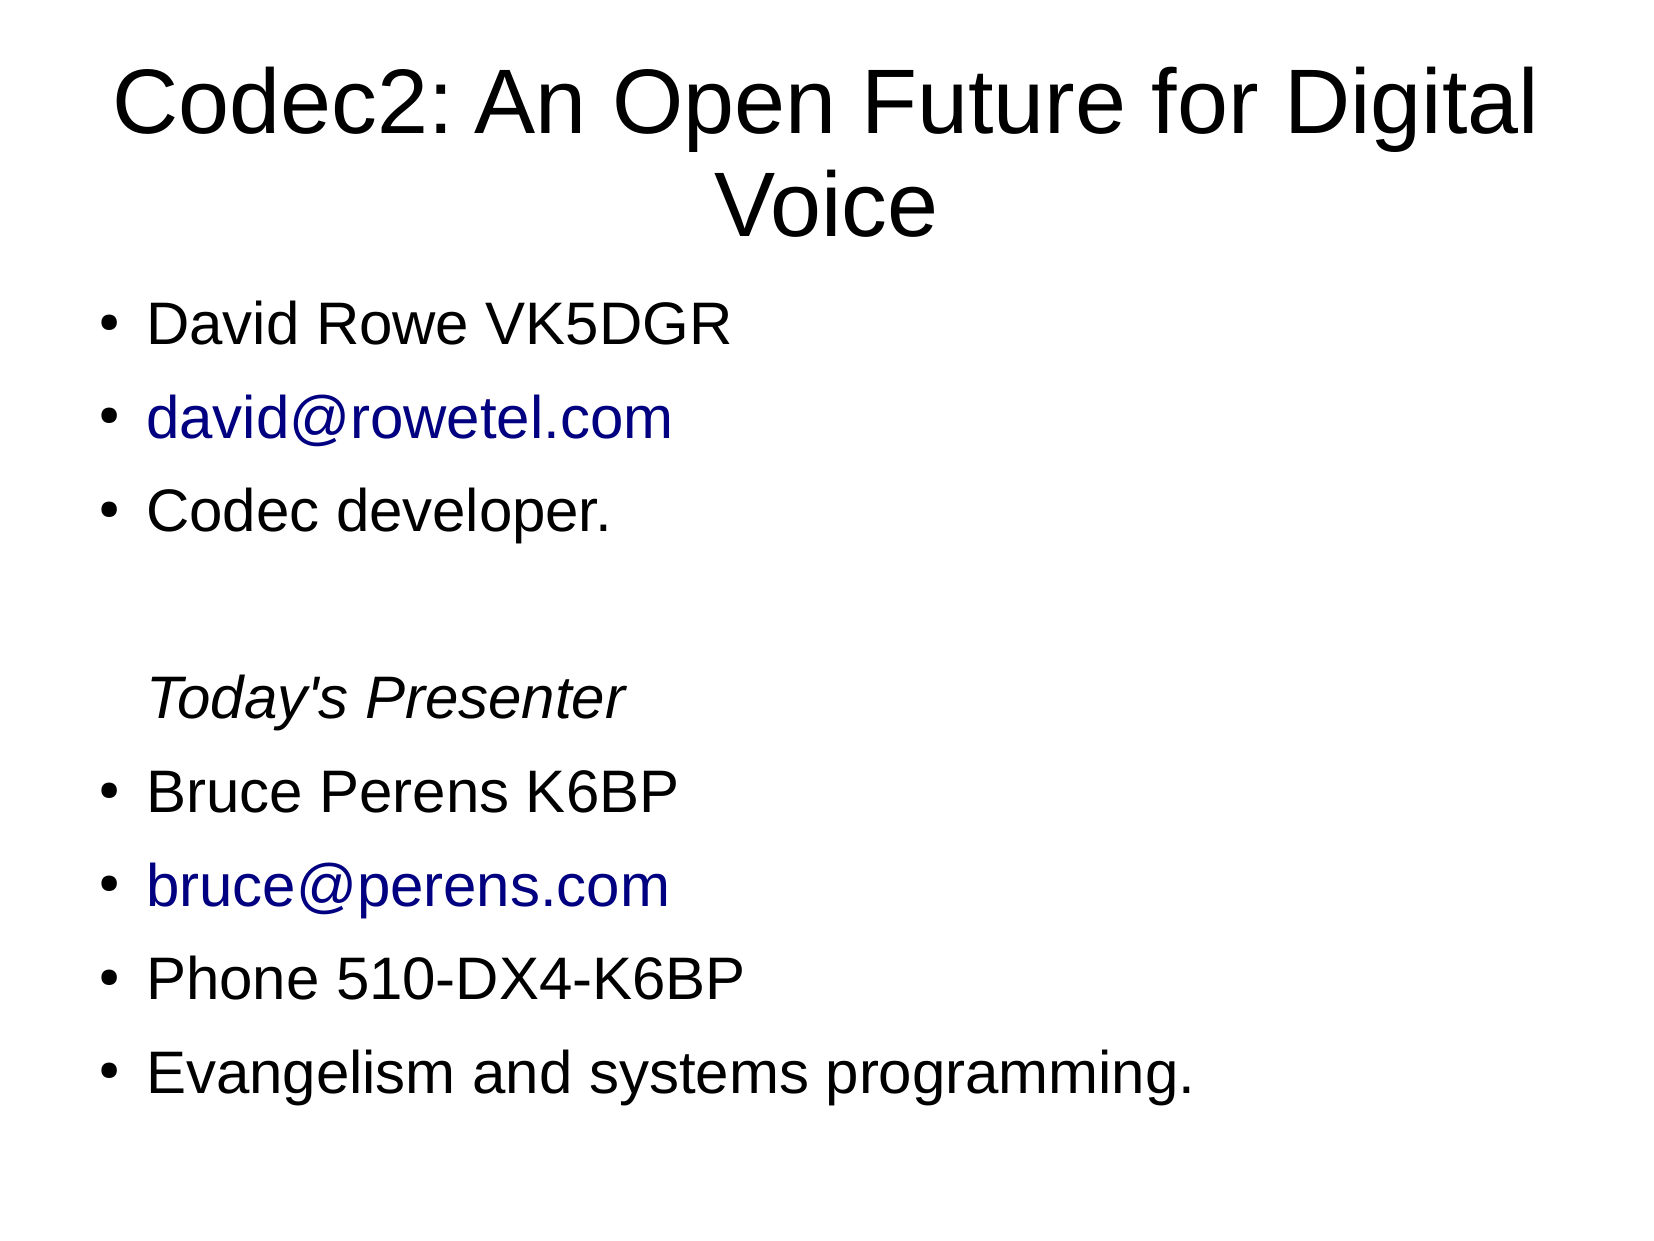

# Codec2: An Open Future for Digital Voice
David Rowe VK5DGR
david@rowetel.com
Codec developer.
Today's Presenter
Bruce Perens K6BP
bruce@perens.com
Phone 510-DX4-K6BP
Evangelism and systems programming.